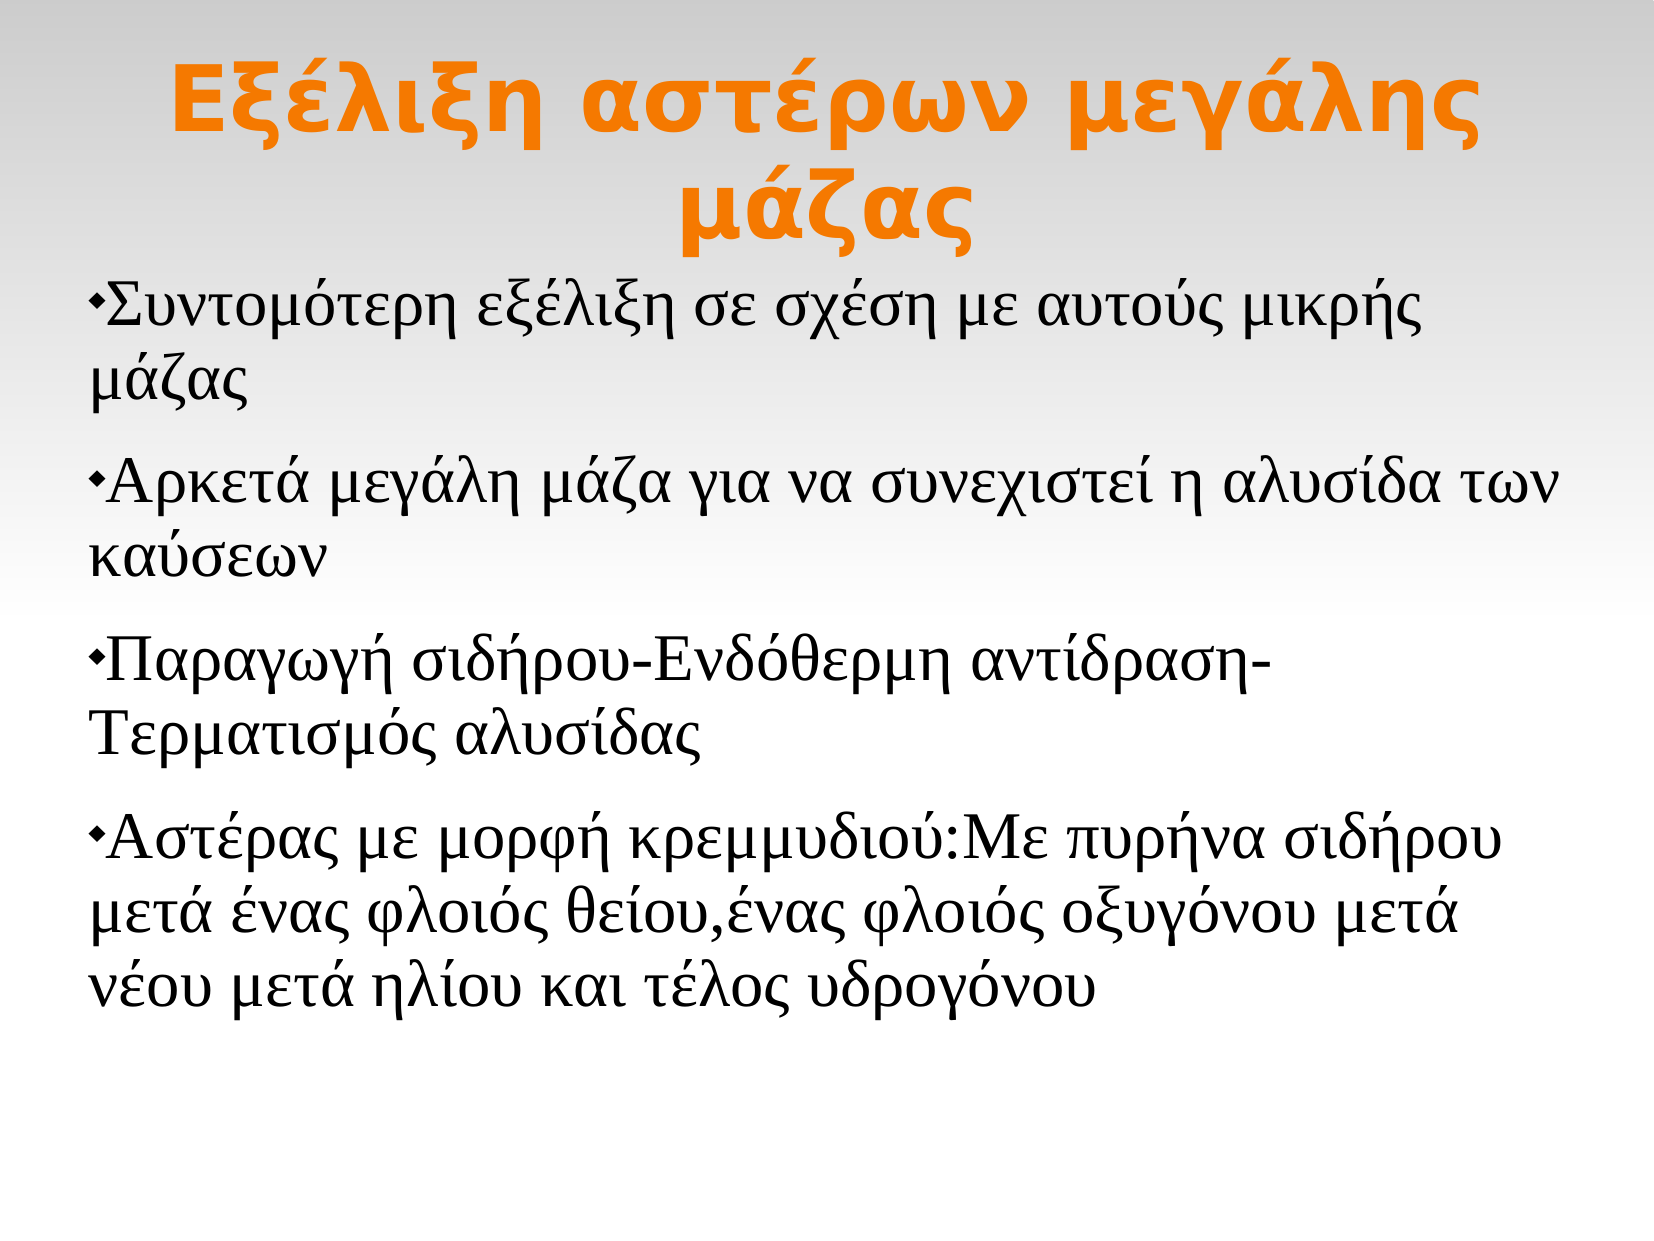

# Εξέλιξη αστέρων μεγάλης μάζας
Συντομότερη εξέλιξη σε σχέση με αυτούς μικρής μάζας
Αρκετά μεγάλη μάζα για να συνεχιστεί η αλυσίδα των καύσεων
Παραγωγή σιδήρου-Ενδόθερμη αντίδραση-Τερματισμός αλυσίδας
Αστέρας με μορφή κρεμμυδιού:Με πυρήνα σιδήρου μετά ένας φλοιός θείου,ένας φλοιός οξυγόνου μετά νέου μετά ηλίου και τέλος υδρογόνου